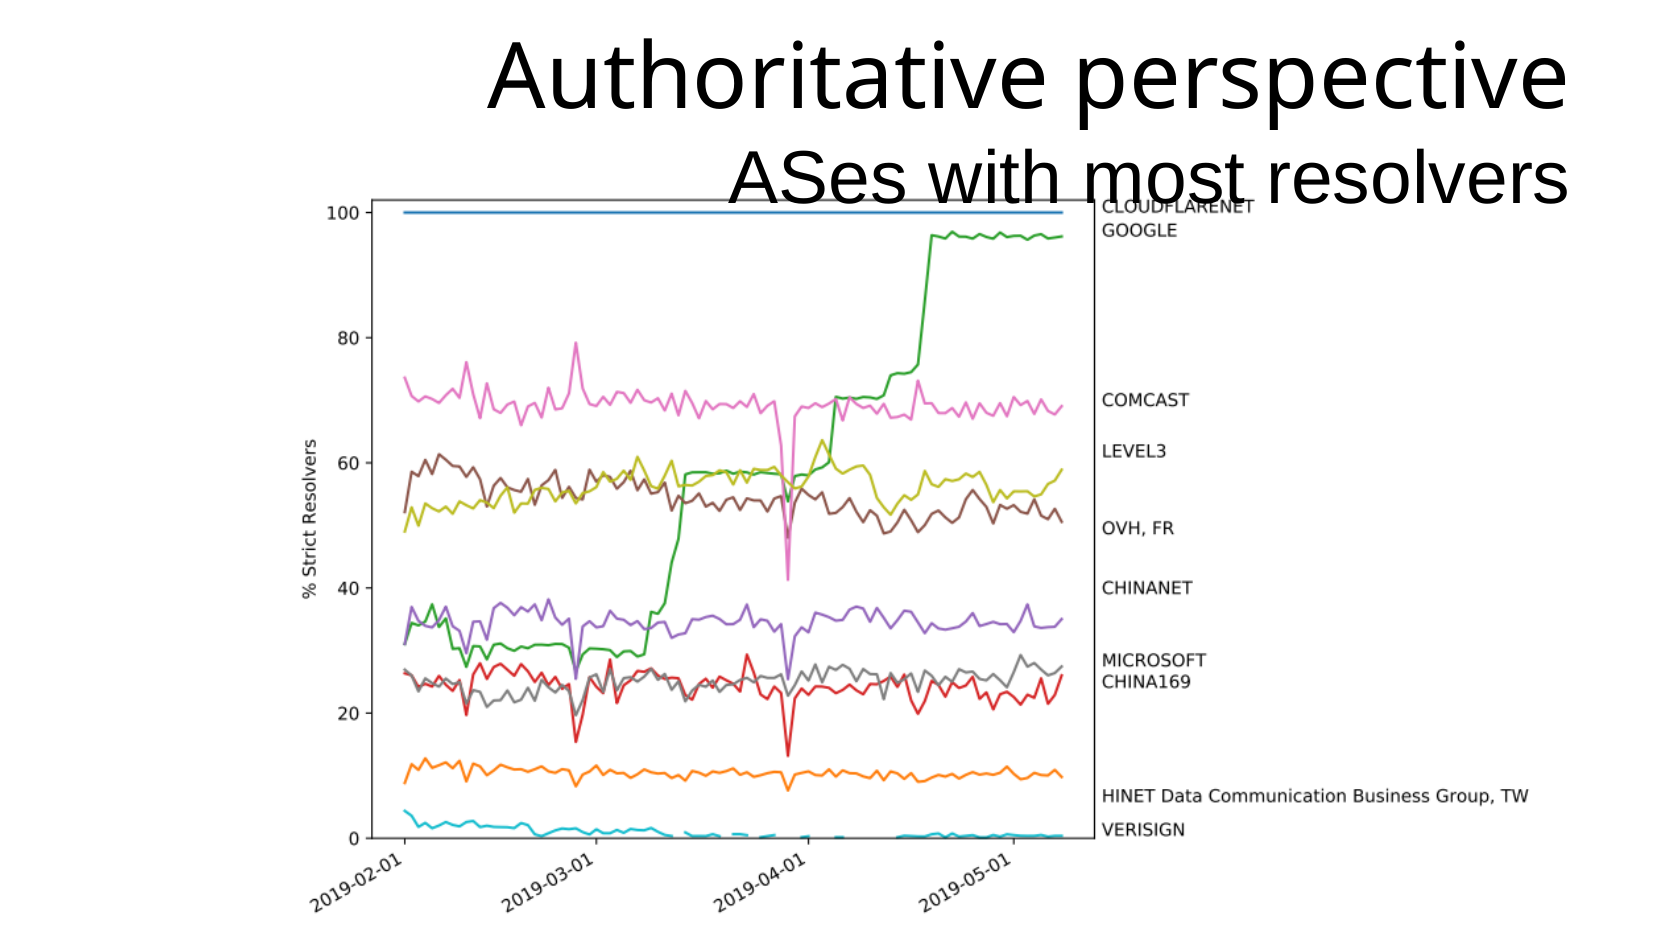

# Authoritative perspective ASes with most resolvers